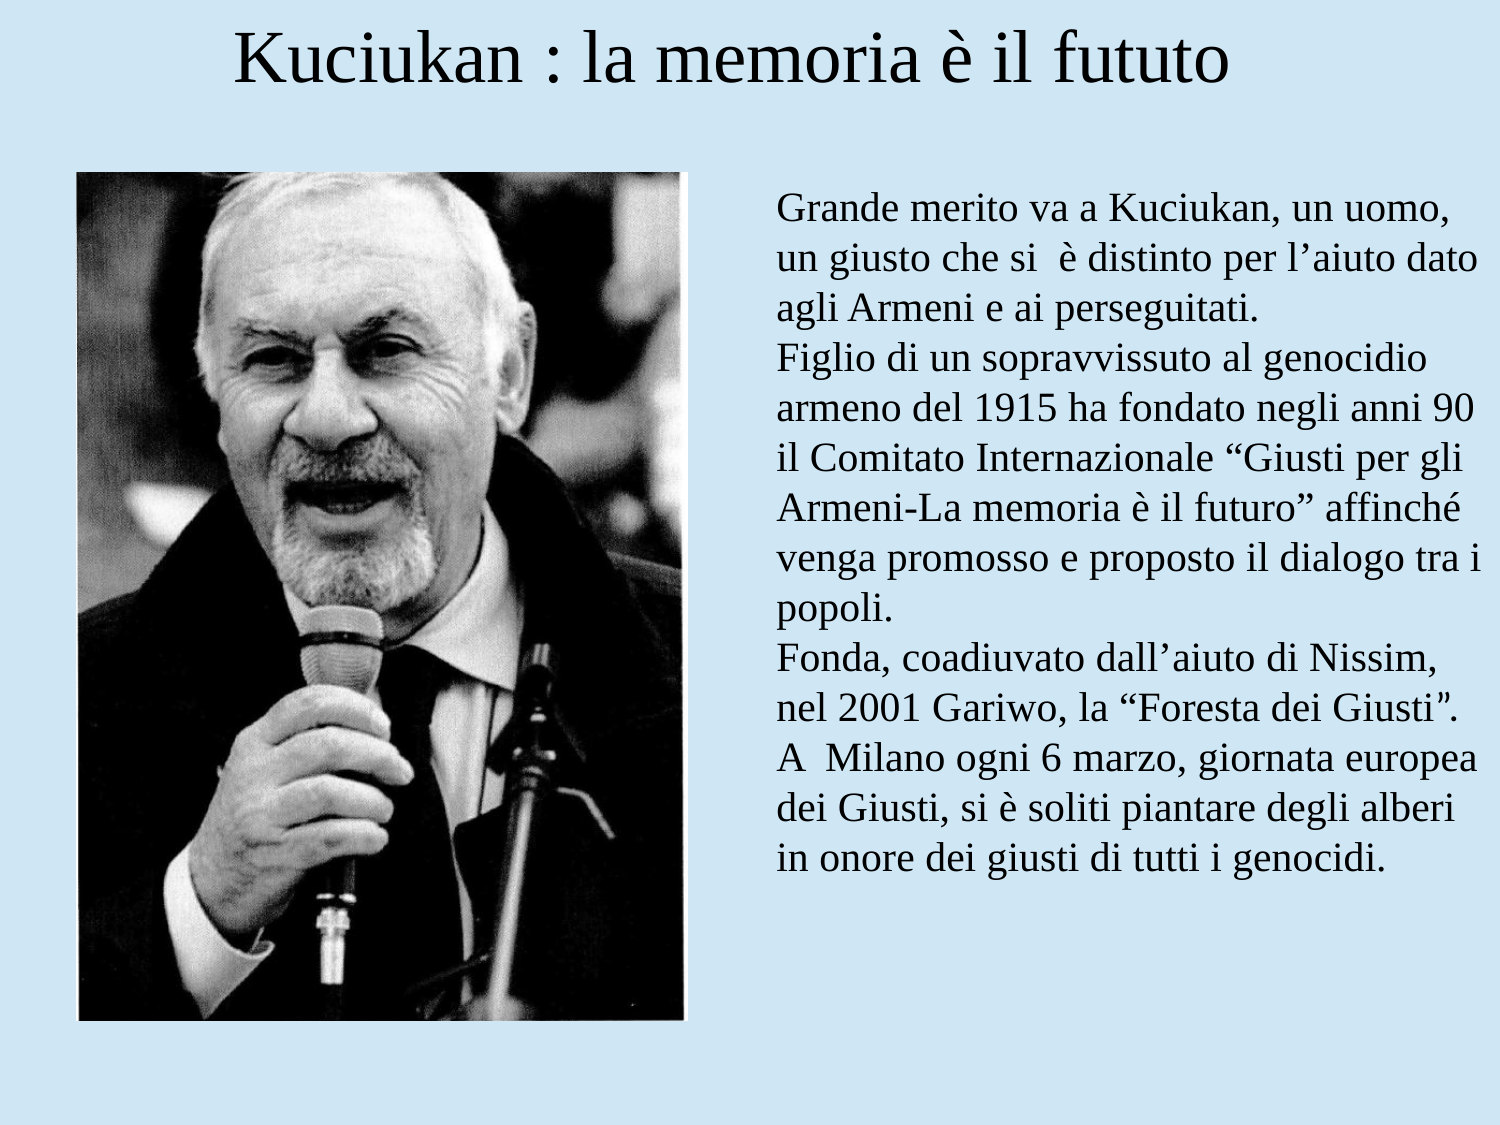

Kuciukan : la memoria è il fututo
Grande merito va a Kuciukan, un uomo, un giusto che si è distinto per l’aiuto dato agli Armeni e ai perseguitati.
Figlio di un sopravvissuto al genocidio armeno del 1915 ha fondato negli anni 90 il Comitato Internazionale “Giusti per gli Armeni-La memoria è il futuro” affinché venga promosso e proposto il dialogo tra i popoli.
Fonda, coadiuvato dall’aiuto di Nissim, nel 2001 Gariwo, la “Foresta dei Giusti”. A Milano ogni 6 marzo, giornata europea dei Giusti, si è soliti piantare degli alberi in onore dei giusti di tutti i genocidi.